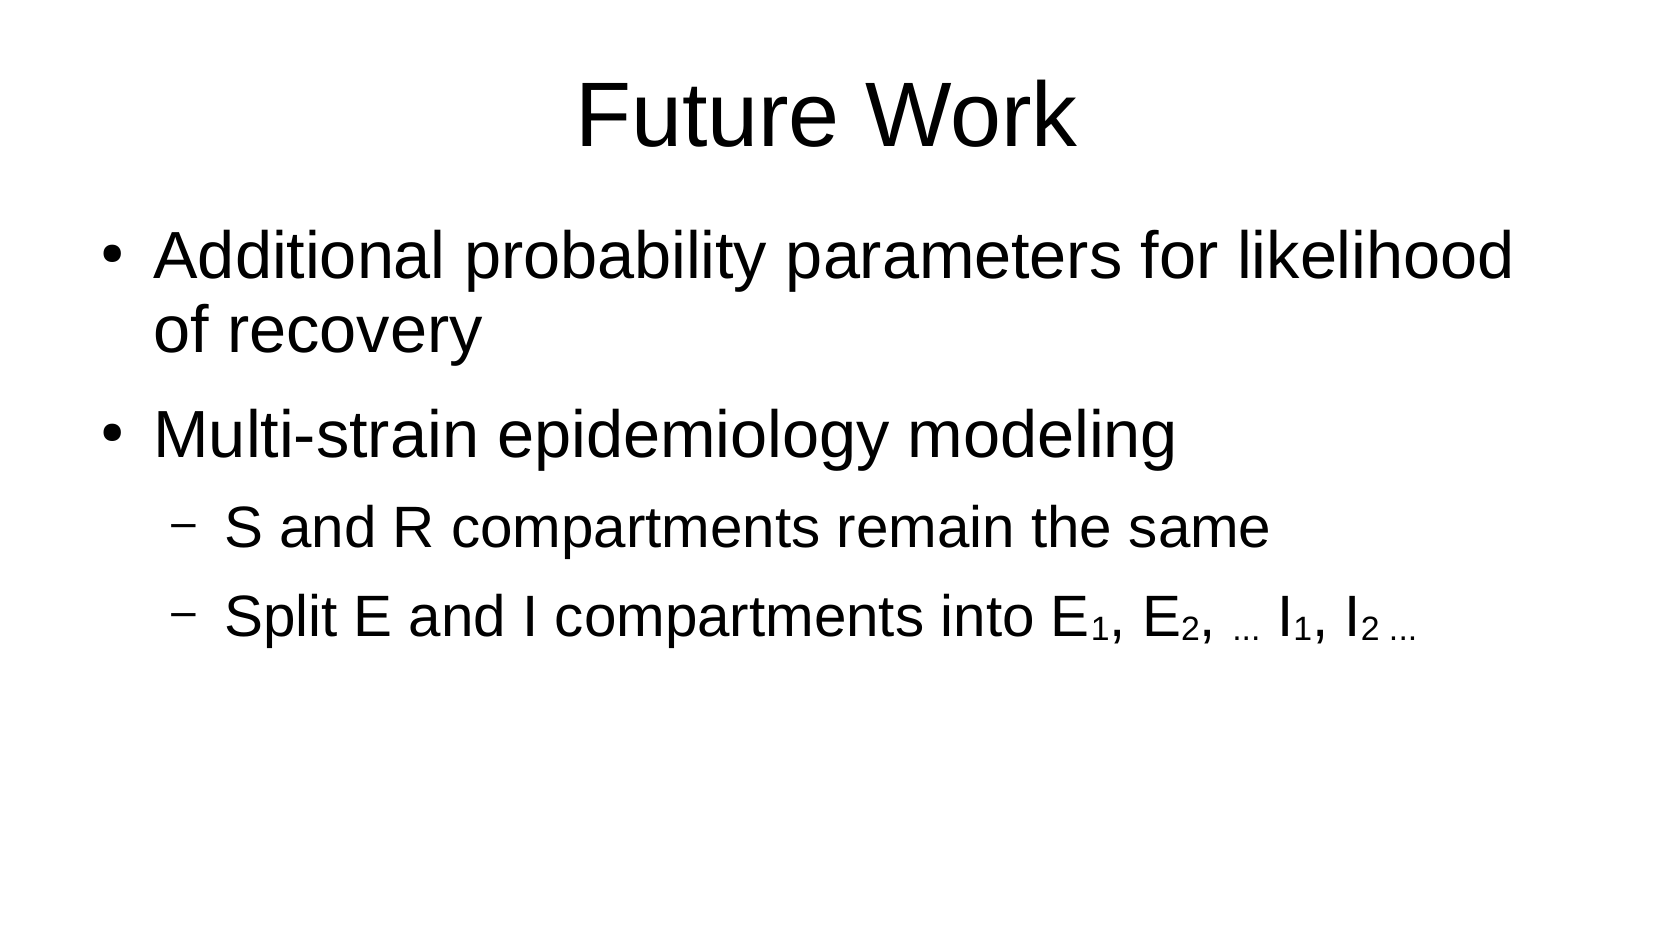

# Future Work
Additional probability parameters for likelihood of recovery
Multi-strain epidemiology modeling
S and R compartments remain the same
Split E and I compartments into E1, E2, ... I1, I2 ...